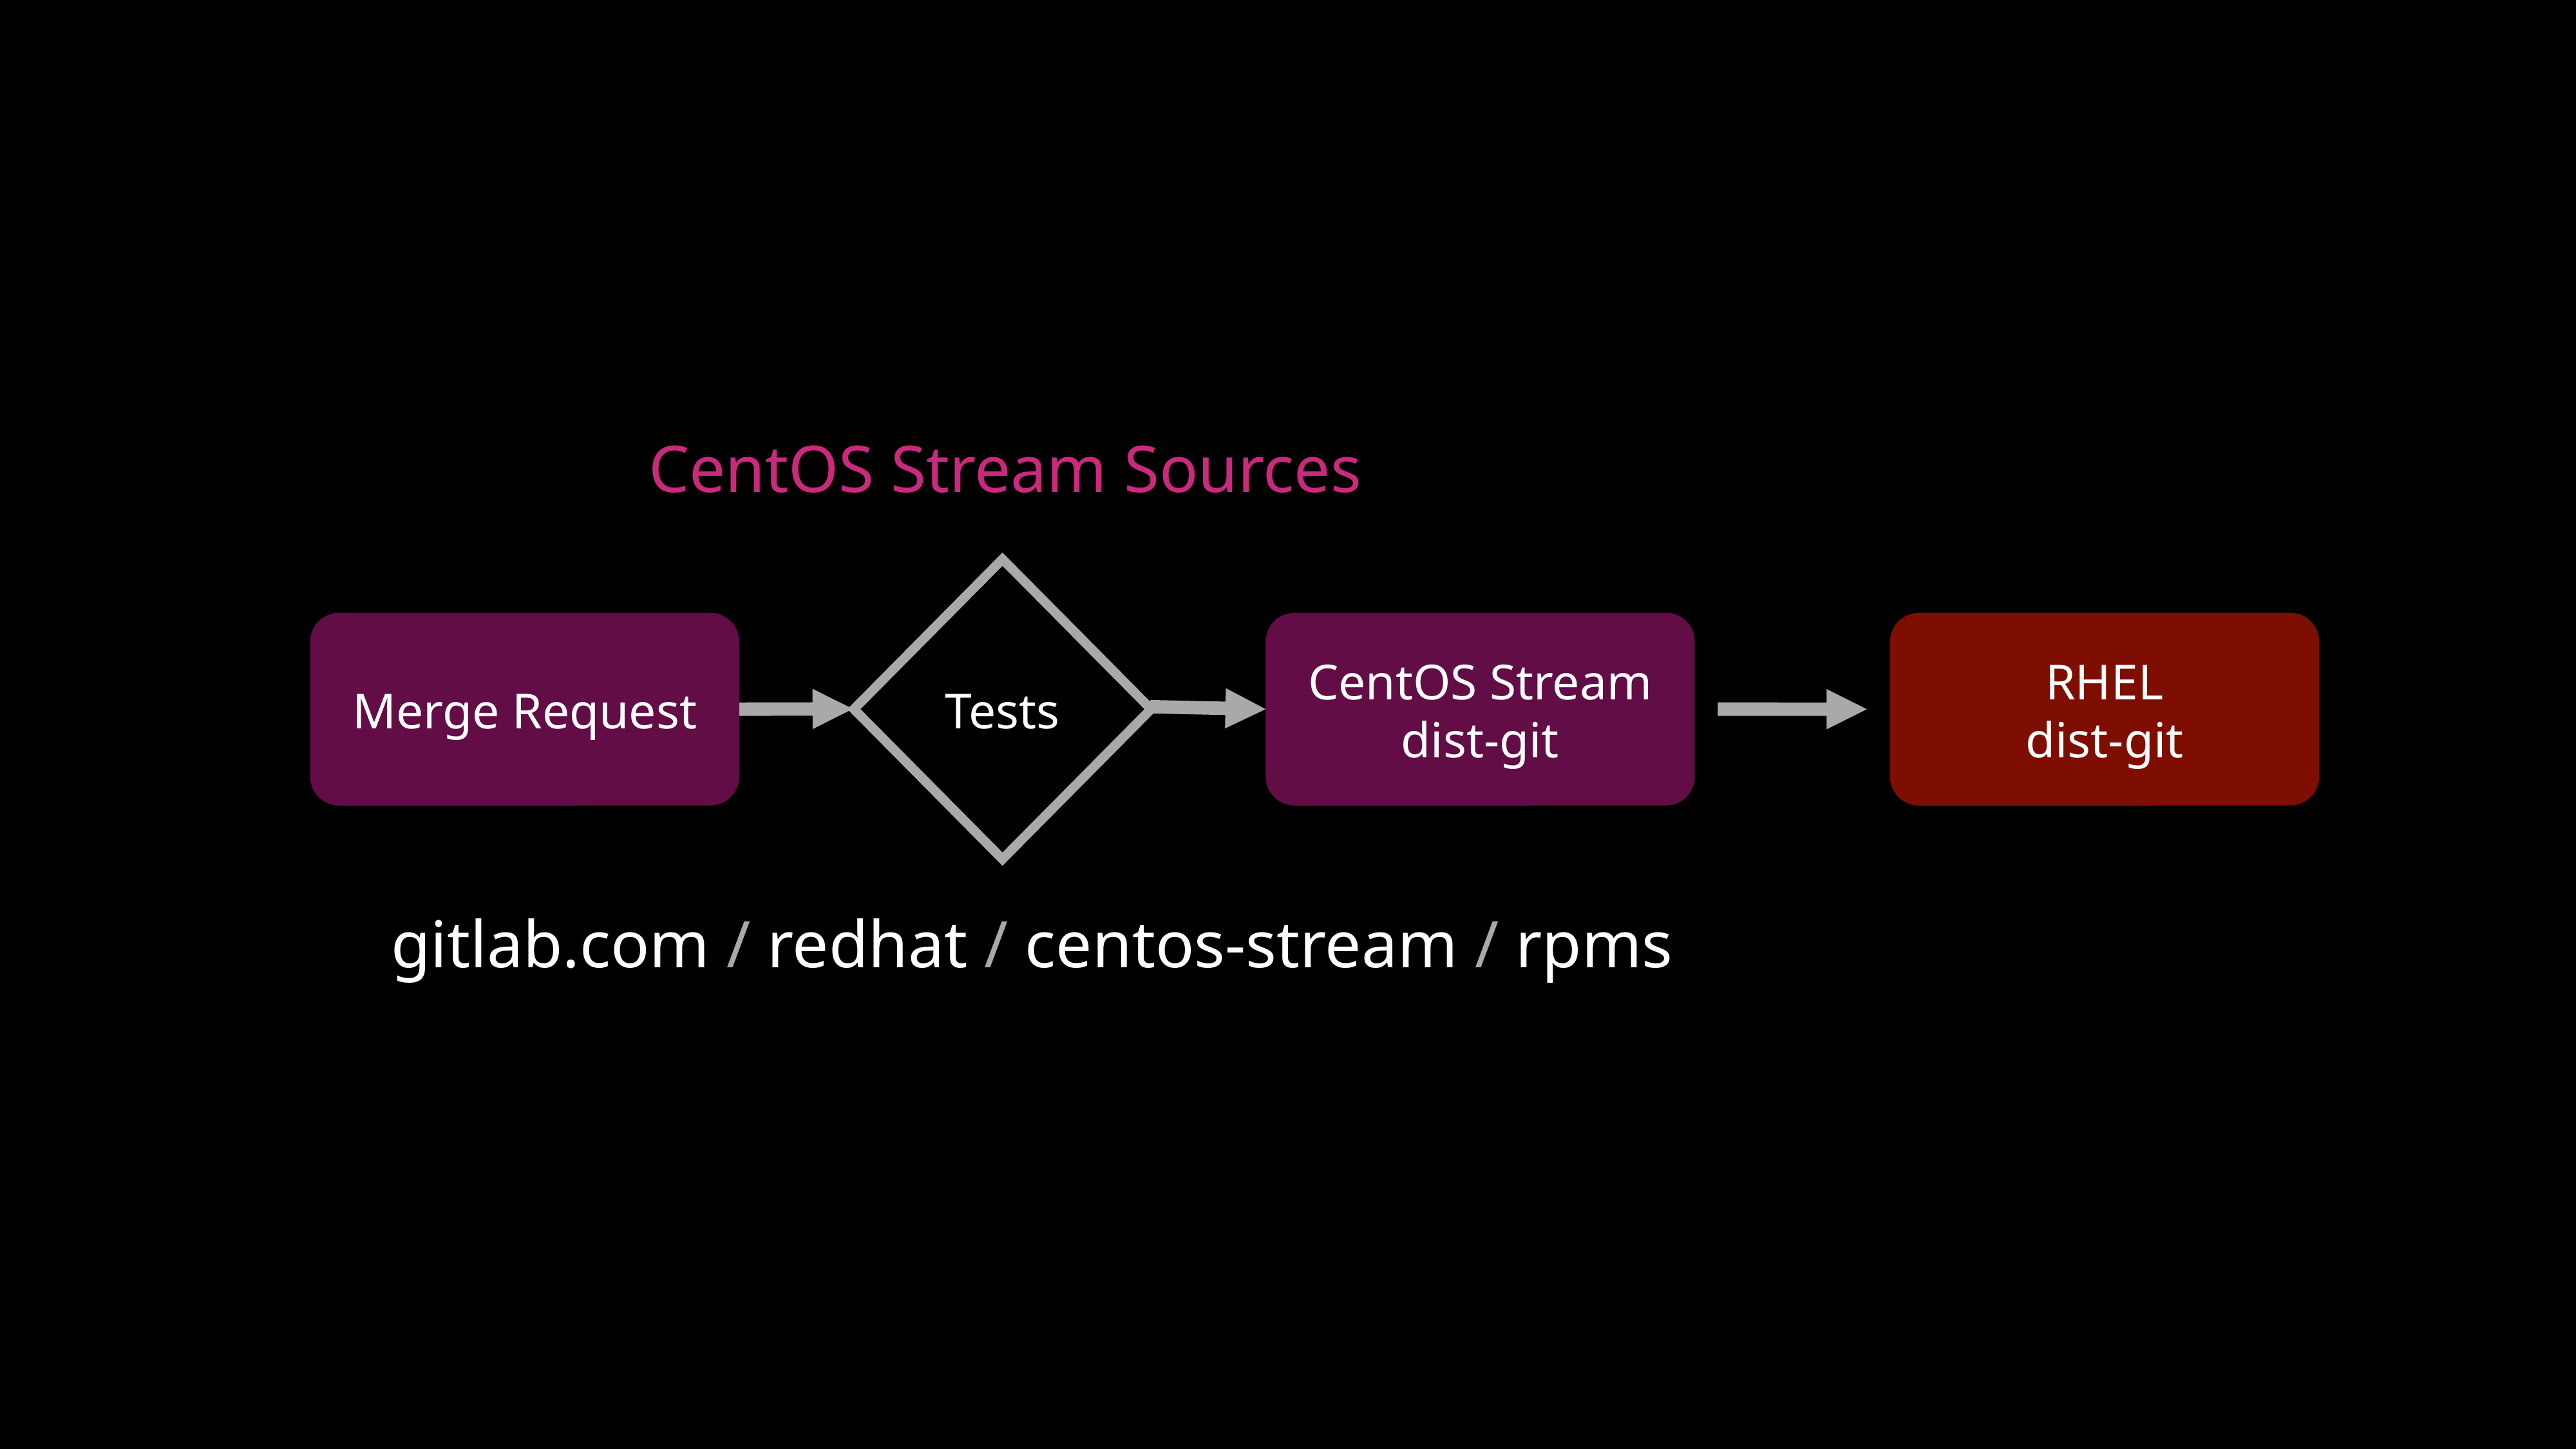

CentOS Stream Sources
Tests
Merge Request
CentOS Stream
dist-git
RHEL
dist-git
gitlab.com / redhat / centos-stream / rpms